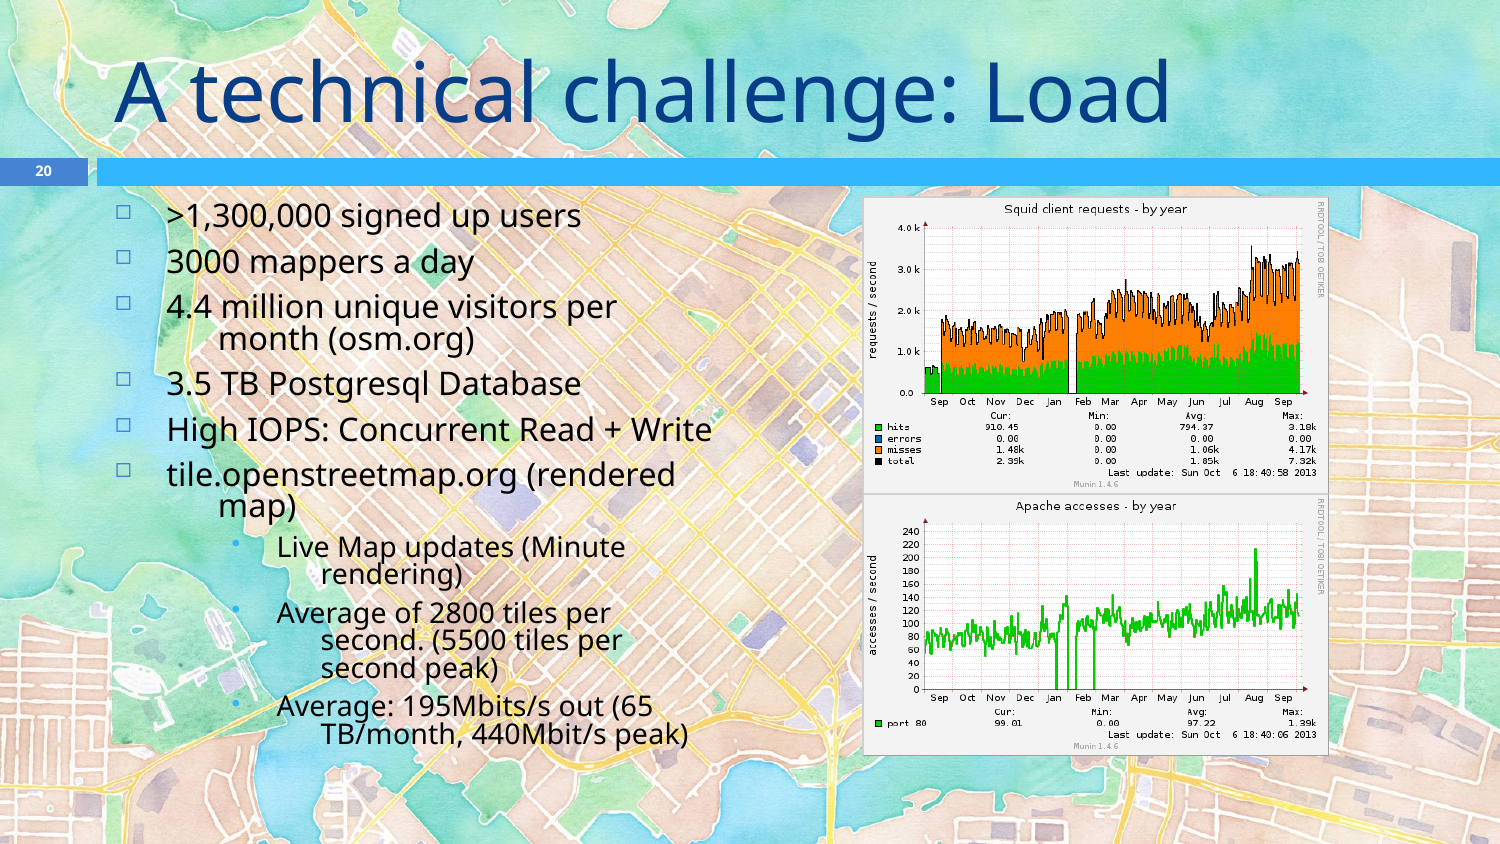

# A technical challenge: Load
>1,300,000 signed up users
3000 mappers a day
4.4 million unique visitors per month (osm.org)
3.5 TB Postgresql Database
High IOPS: Concurrent Read + Write
tile.openstreetmap.org (rendered map)
Live Map updates (Minute rendering)
Average of 2800 tiles per second. (5500 tiles per second peak)
Average: 195Mbits/s out (65 TB/month, 440Mbit/s peak)